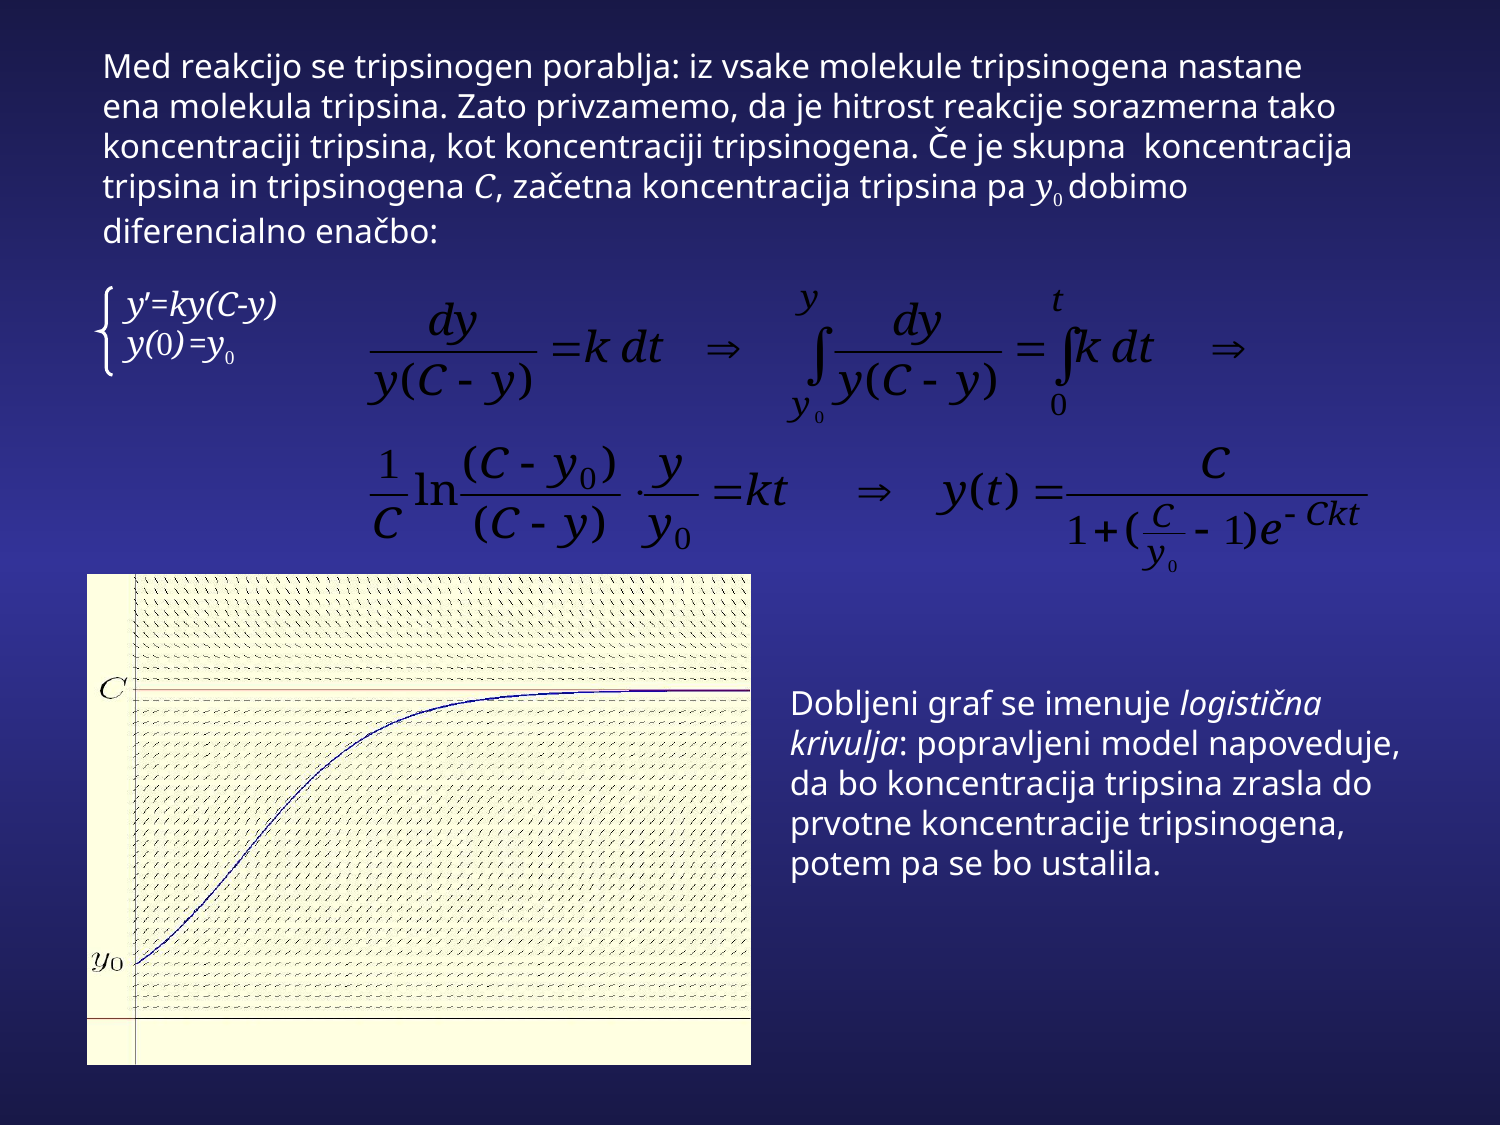

Med reakcijo se tripsinogen porablja: iz vsake molekule tripsinogena nastane ena molekula tripsina. Zato privzamemo, da je hitrost reakcije sorazmerna tako koncentraciji tripsina, kot koncentraciji tripsinogena. Če je skupna koncentracija tripsina in tripsinogena C, začetna koncentracija tripsina pa y0 dobimo diferencialno enačbo:
y’=ky(C-y)
y(0) =y0
Dobljeni graf se imenuje logistična krivulja: popravljeni model napoveduje, da bo koncentracija tripsina zrasla do prvotne koncentracije tripsinogena, potem pa se bo ustalila.